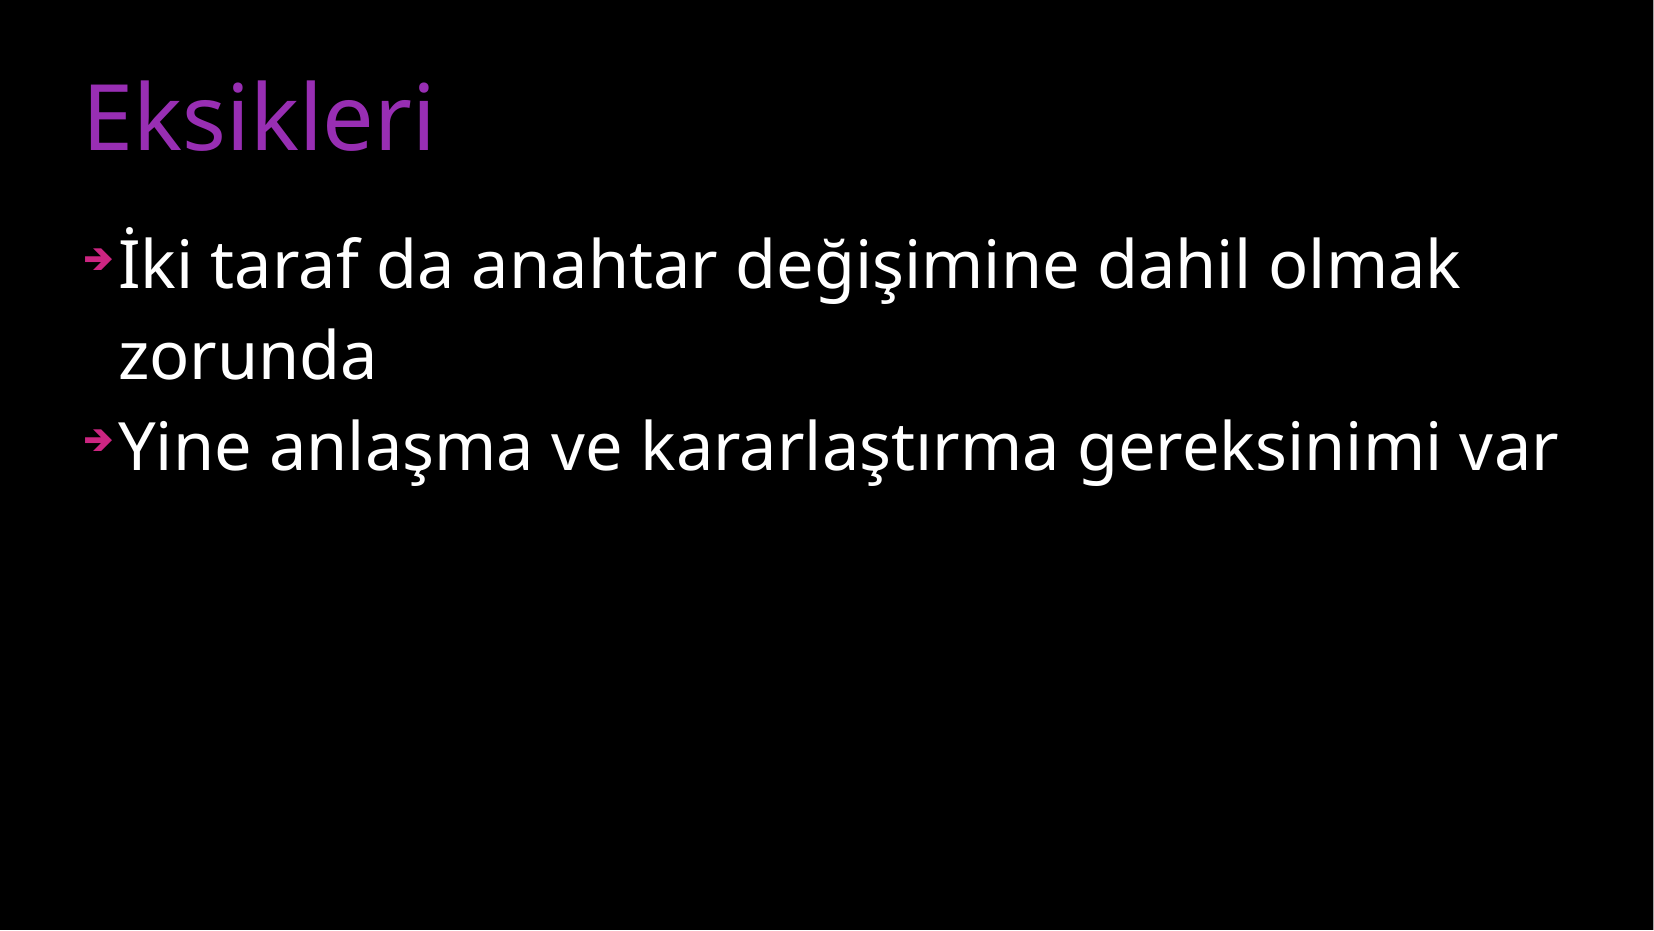

# Eksikleri
İki taraf da anahtar değişimine dahil olmak zorunda
Yine anlaşma ve kararlaştırma gereksinimi var